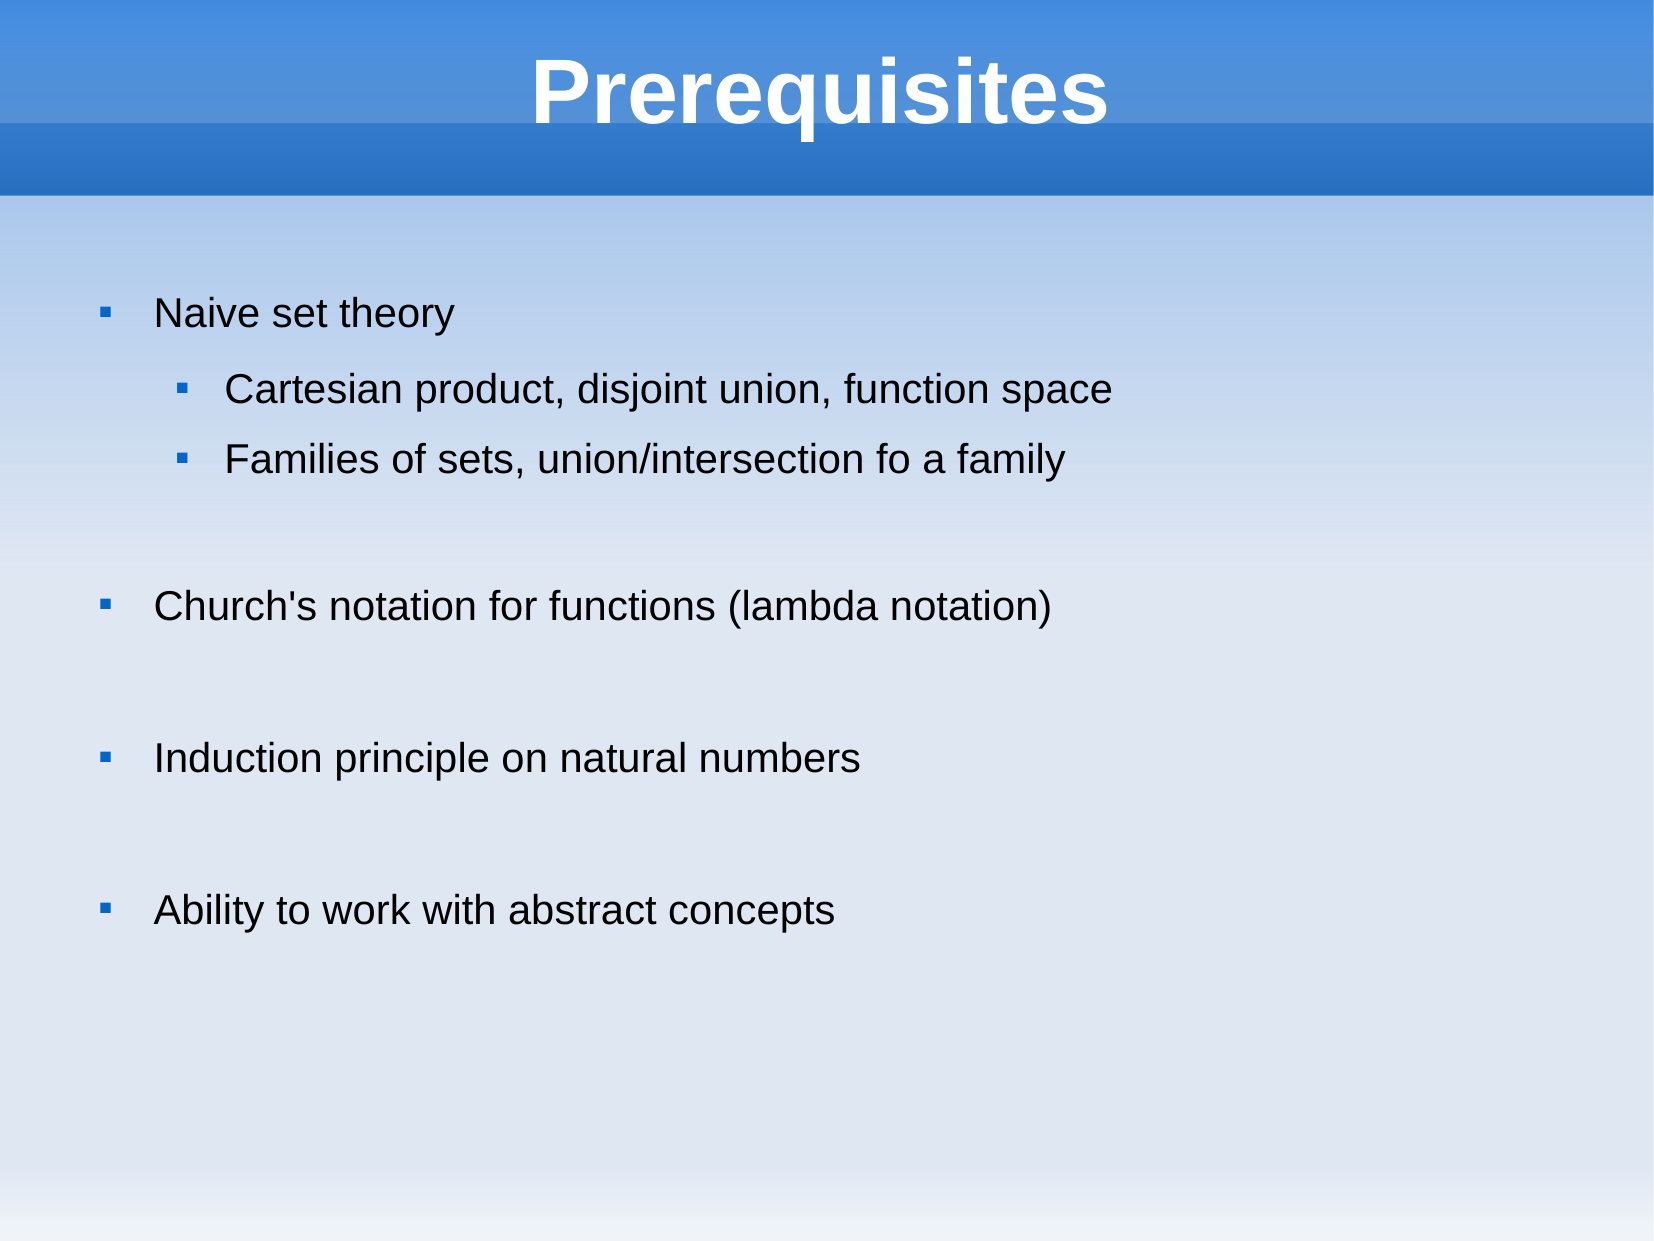

# Prerequisites
Naive set theory
Cartesian product, disjoint union, function space
Families of sets, union/intersection fo a family
Church's notation for functions (lambda notation)
Induction principle on natural numbers
Ability to work with abstract concepts